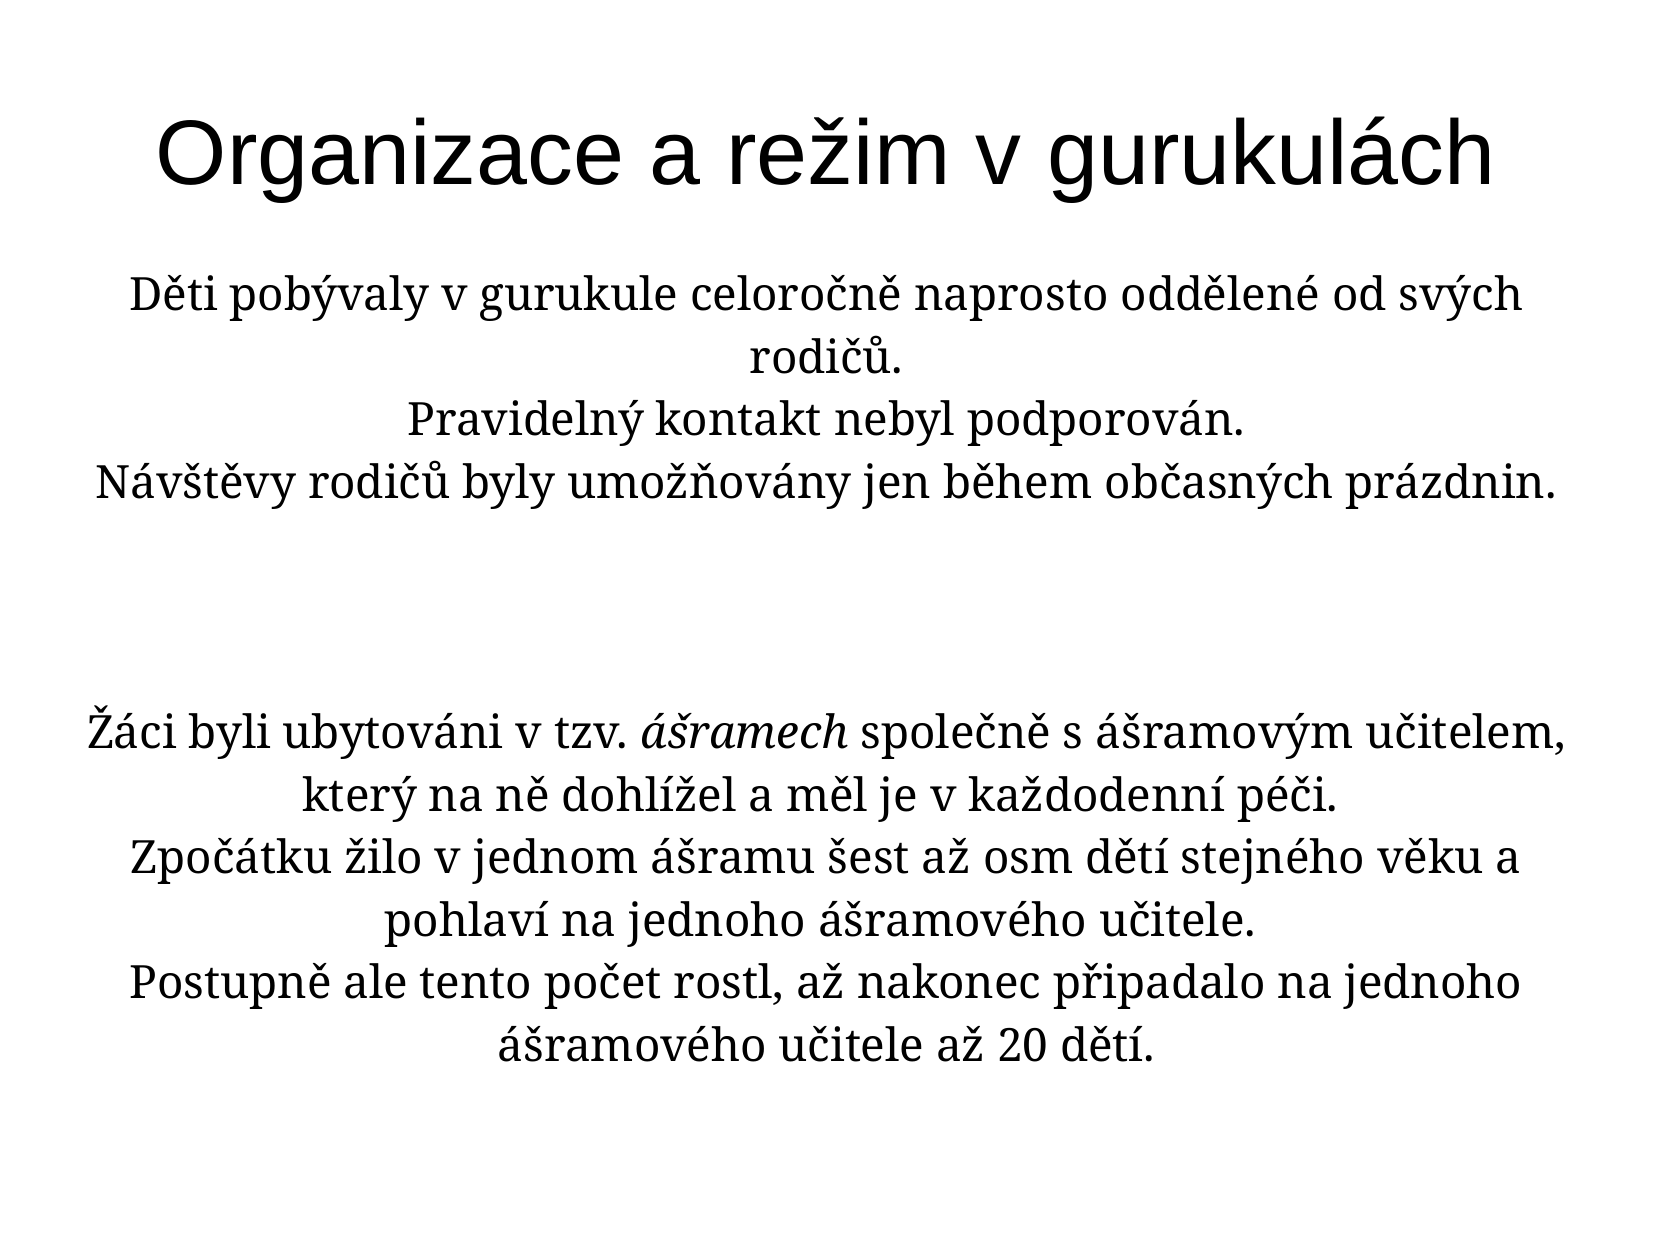

# Organizace a režim v gurukulách
Děti pobývaly v gurukule celoročně naprosto oddělené od svých rodičů.
Pravidelný kontakt nebyl podporován.
Návštěvy rodičů byly umožňovány jen během občasných prázdnin.
Žáci byli ubytováni v tzv. ášramech společně s ášramovým učitelem, který na ně dohlížel a měl je v každodenní péči.
Zpočátku žilo v jednom ášramu šest až osm dětí stejného věku a pohlaví na jednoho ášramového učitele.
Postupně ale tento počet rostl, až nakonec připadalo na jednoho ášramového učitele až 20 dětí.